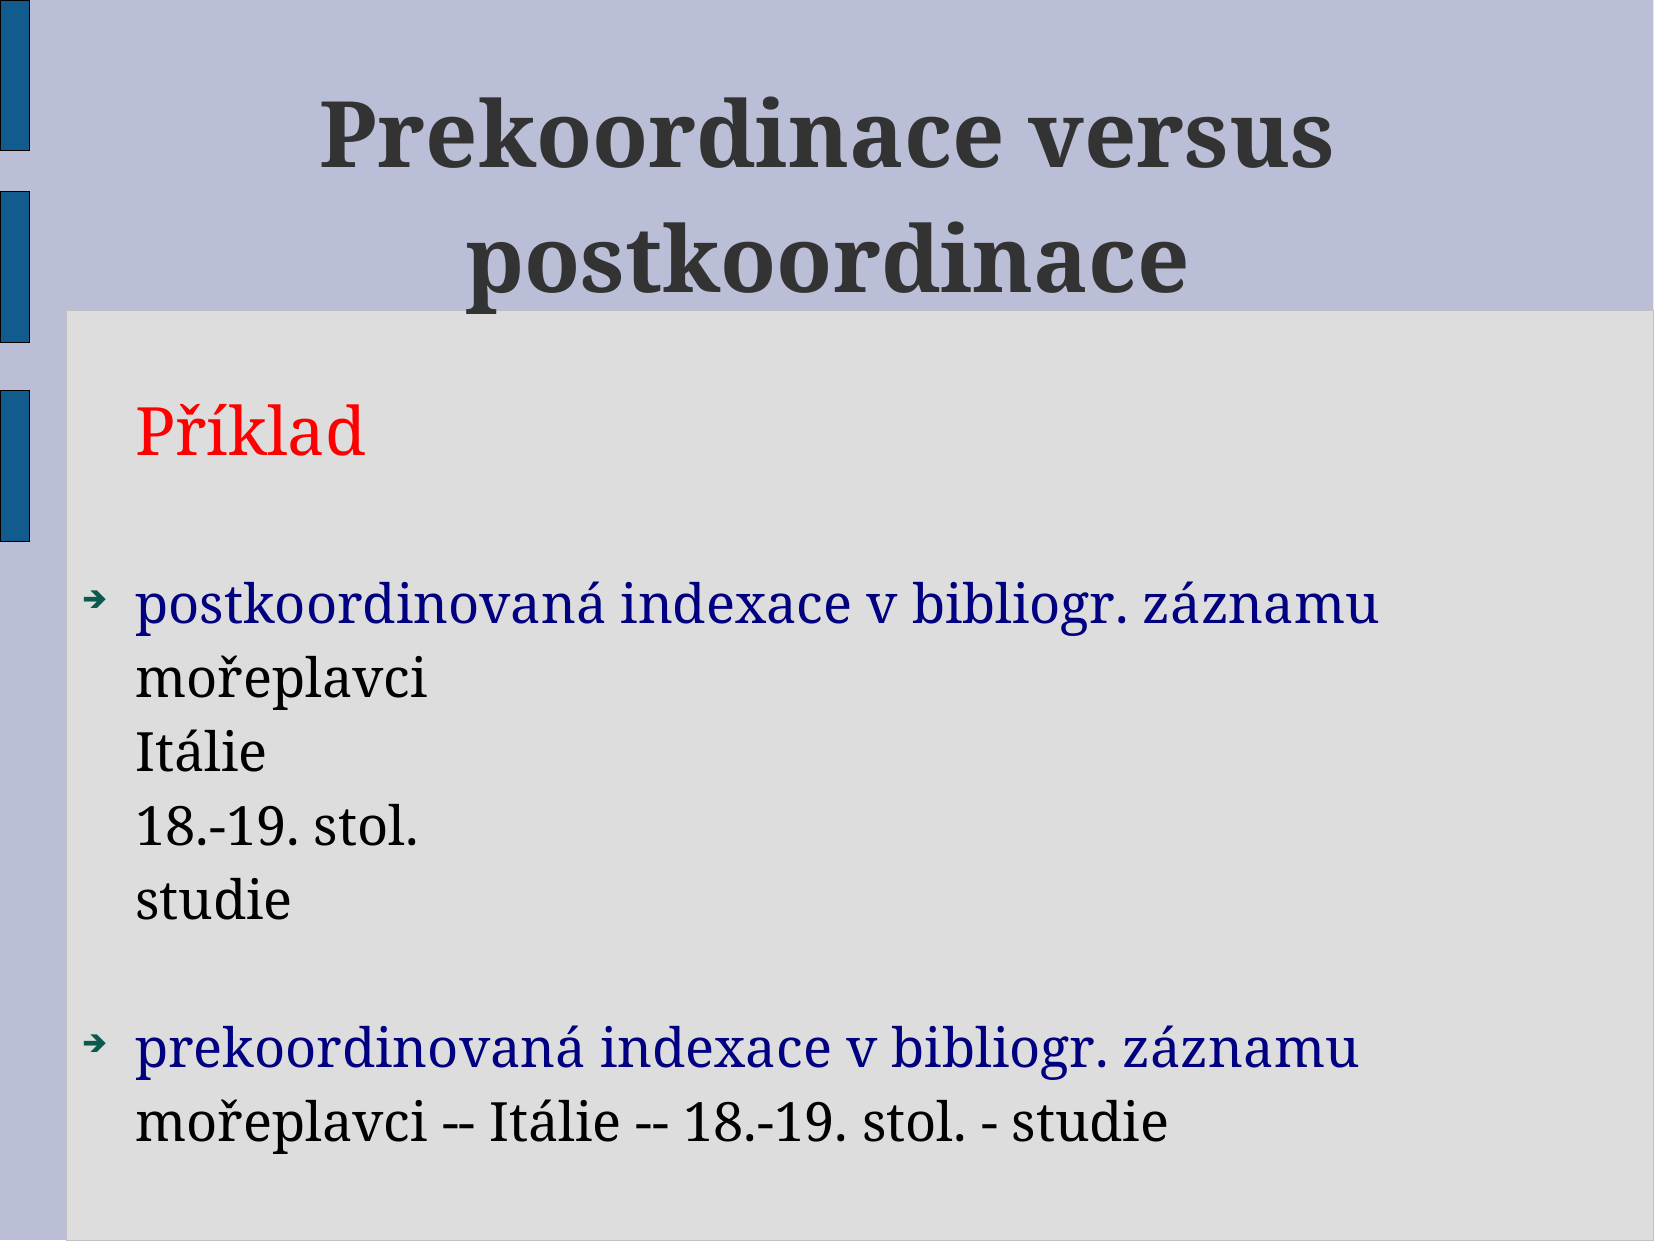

# Prekoordinace versus postkoordinace
Příklad
postkoordinovaná indexace v bibliogr. záznamu
mořeplavci
Itálie
18.-19. stol.
studie
prekoordinovaná indexace v bibliogr. záznamu
mořeplavci -- Itálie -- 18.-19. stol. - studie
Pozn. Současné rešeršní systémy vyhledávají i v jednotlivých prvcích předmětového hesla. Rozdíl znatelný při prohlížení v rejstřících.